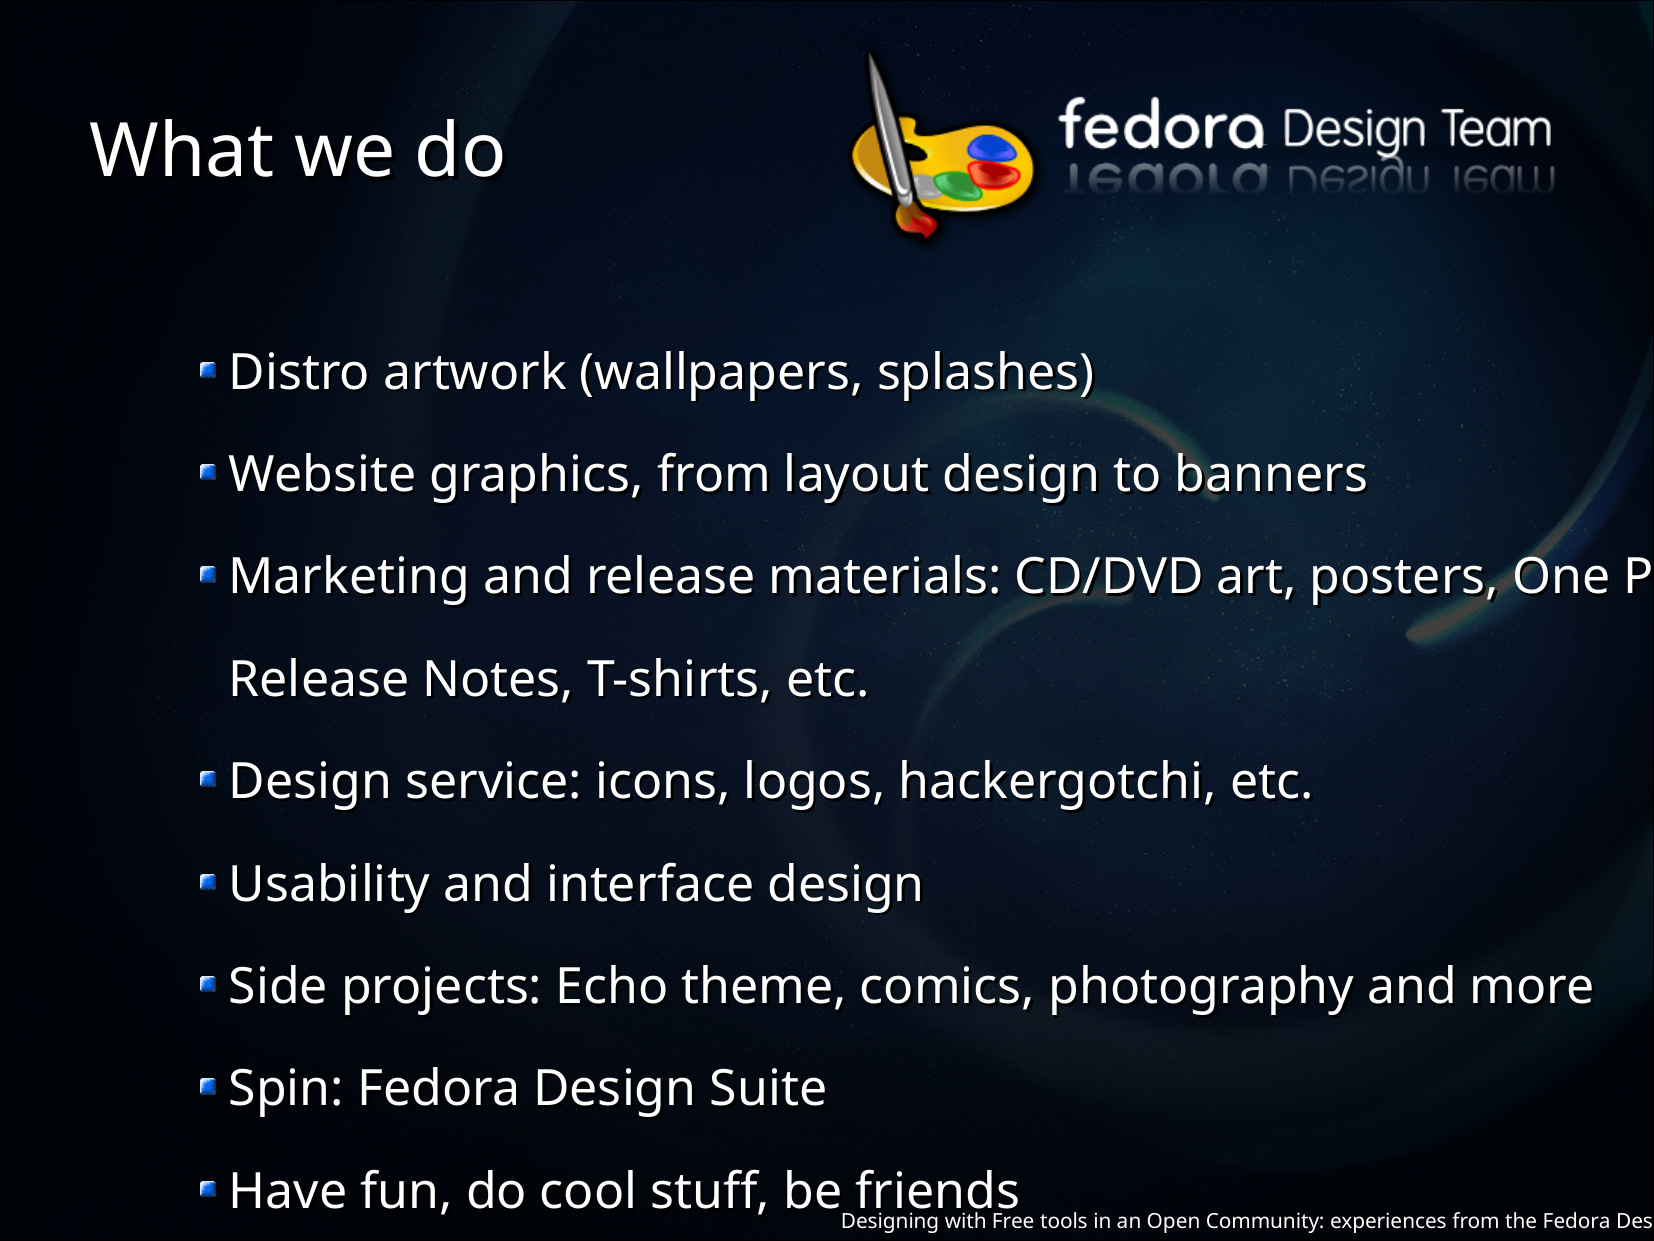

What we do
 Distro artwork (wallpapers, splashes)
 Website graphics, from layout design to banners
 Marketing and release materials: CD/DVD art, posters, One Page
 Release Notes, T-shirts, etc.
 Design service: icons, logos, hackergotchi, etc.
 Usability and interface design
 Side projects: Echo theme, comics, photography and more
 Spin: Fedora Design Suite
 Have fun, do cool stuff, be friends
Designing with Free tools in an Open Community: experiences from the Fedora Design Team